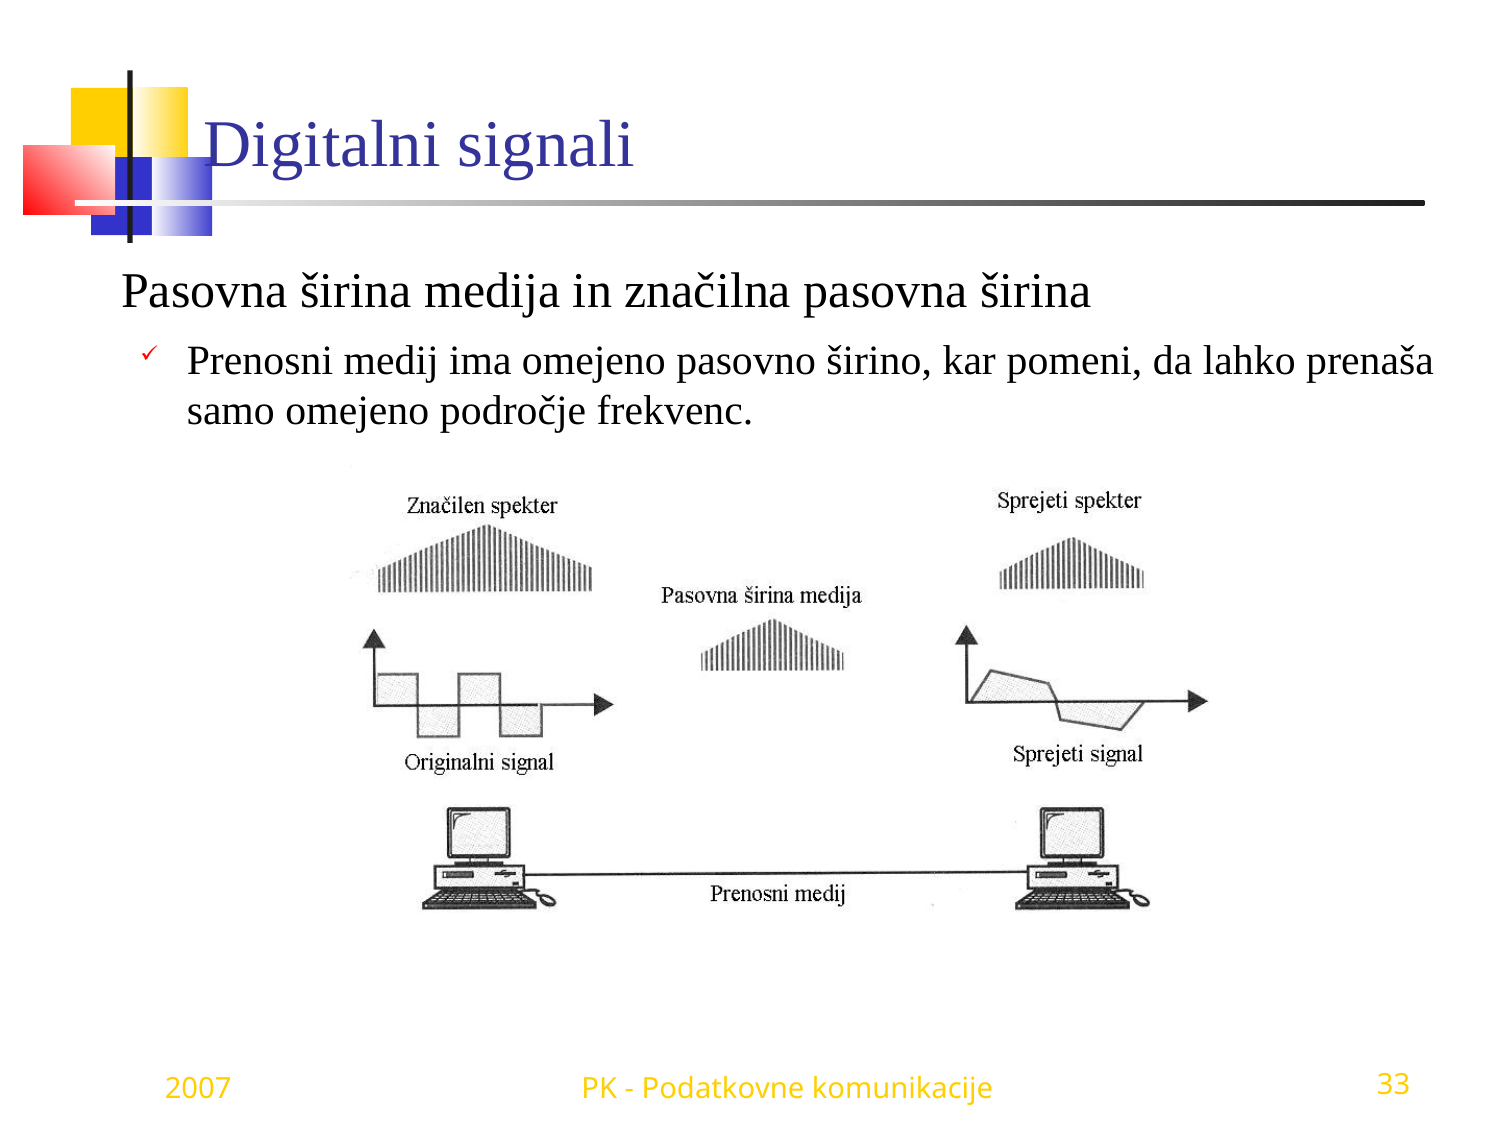

# Digitalni signali
	Pasovna širina medija in značilna pasovna širina
Prenosni medij ima omejeno pasovno širino, kar pomeni, da lahko prenaša samo omejeno področje frekvenc.
2007
PK - Podatkovne komunikacije